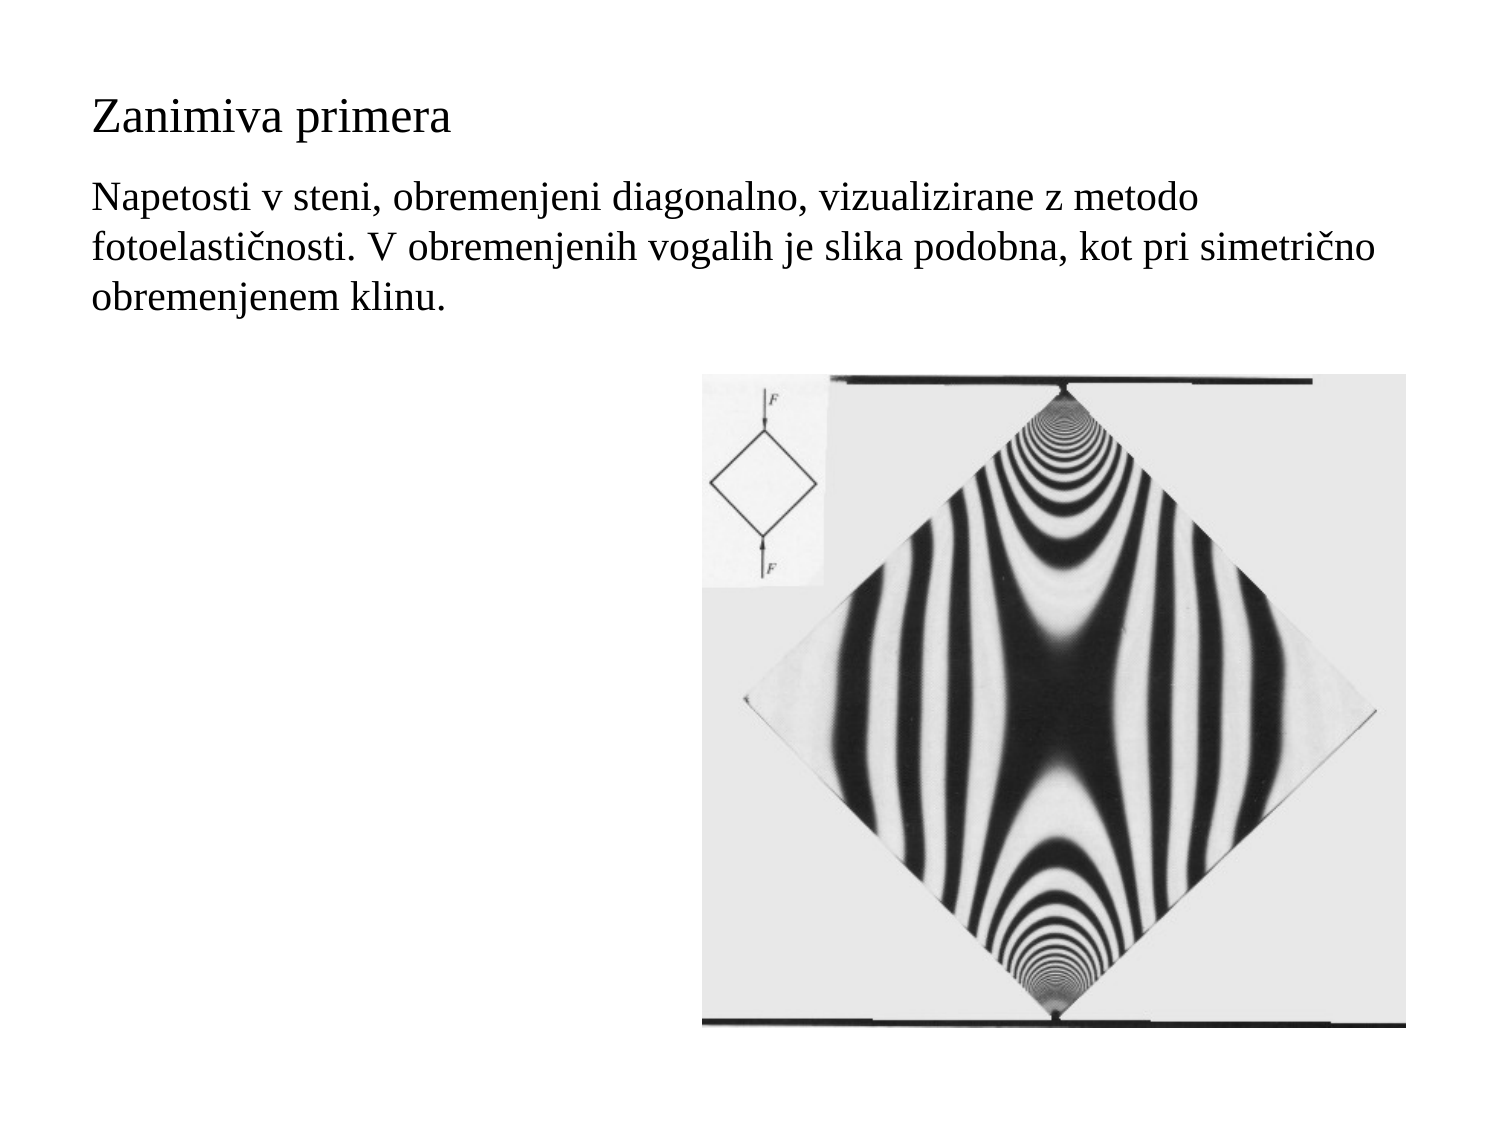

Zanimiva primera
Napetosti v steni, obremenjeni diagonalno, vizualizirane z metodo fotoelastičnosti. V obremenjenih vogalih je slika podobna, kot pri simetrično obremenjenem klinu.